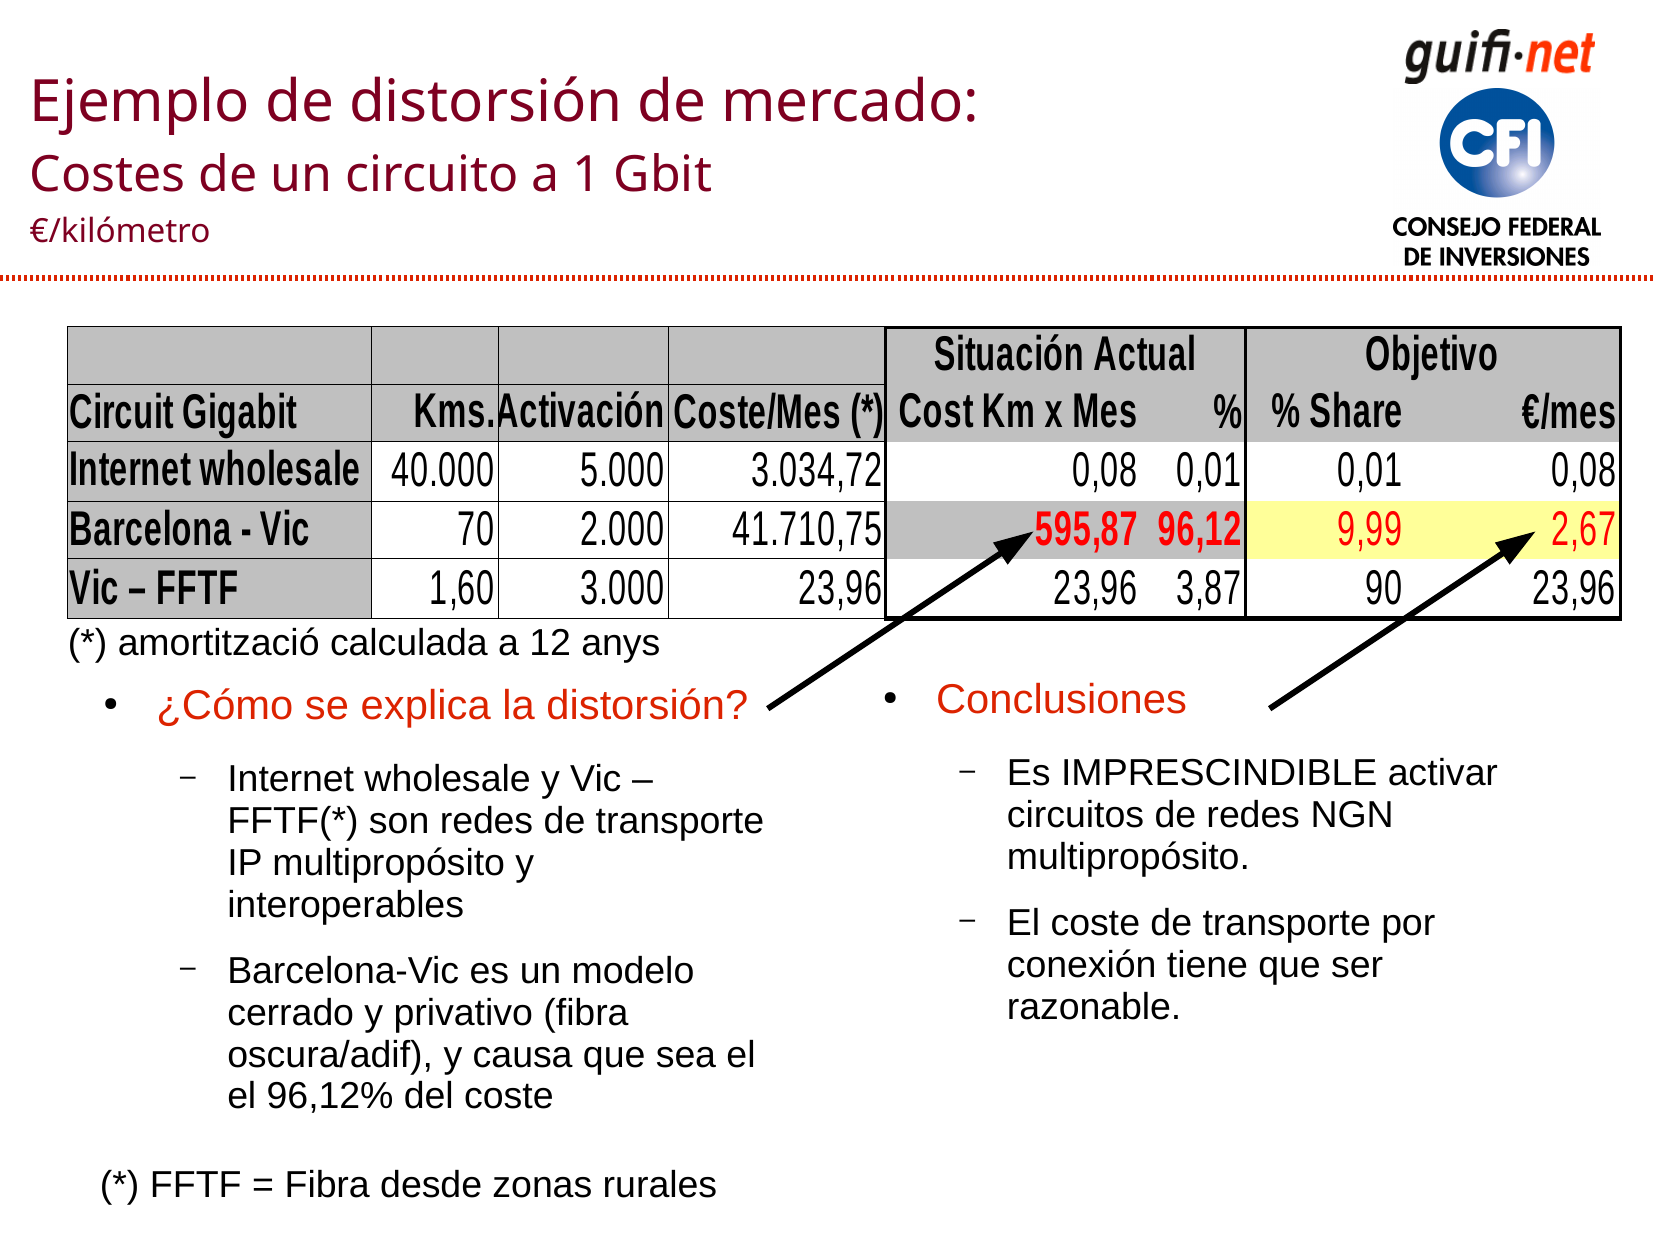

# Ejemplo de distorsión de mercado: Costes de un circuito a 1 Gbit €/kilómetro
(*) amortització calculada a 12 anys
Conclusiones
Es IMPRESCINDIBLE activar circuitos de redes NGN multipropósito.
El coste de transporte por conexión tiene que ser razonable.
¿Cómo se explica la distorsión?
Internet wholesale y Vic – FFTF(*) son redes de transporte IP multipropósito y interoperables
Barcelona-Vic es un modelo cerrado y privativo (fibra oscura/adif), y causa que sea el el 96,12% del coste
(*) FFTF = Fibra desde zonas rurales